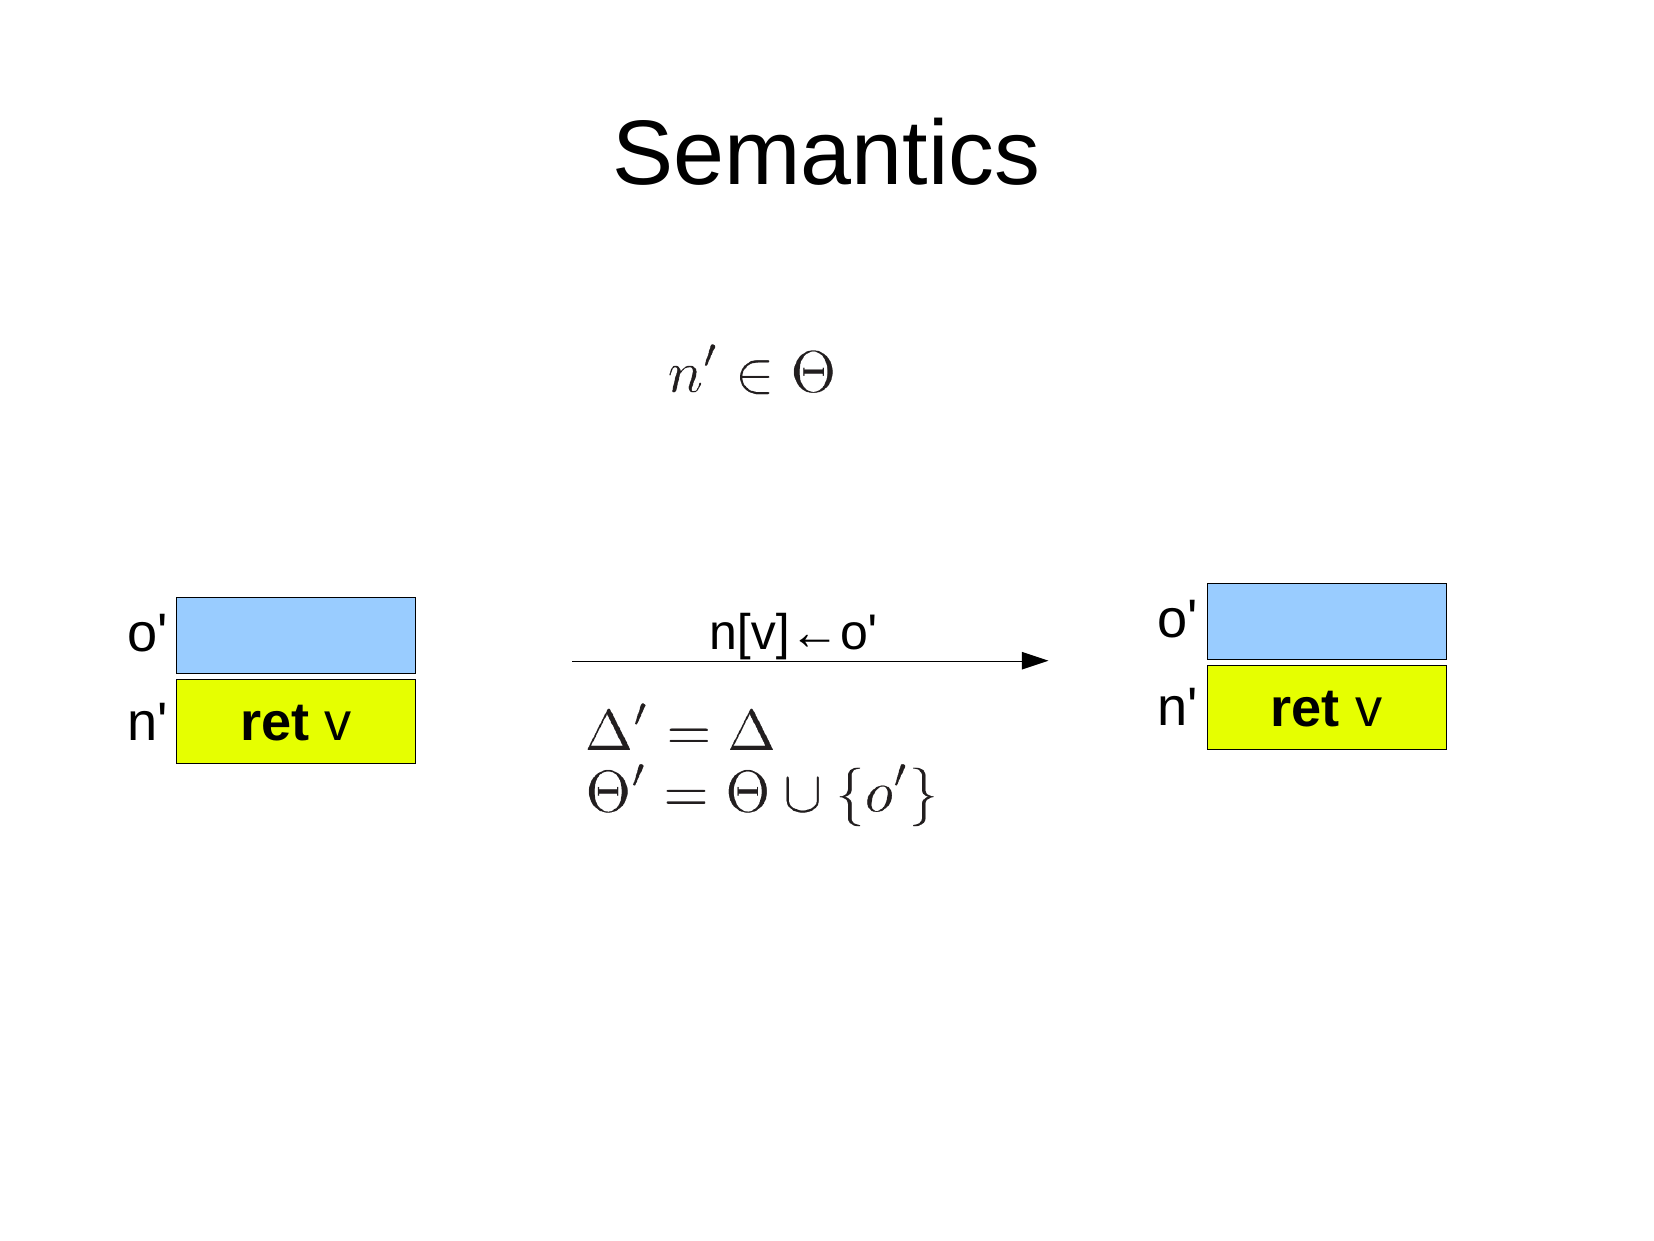

# Semantics
o'
o'
n[v]←o'
ret v
n'
ret v
n'